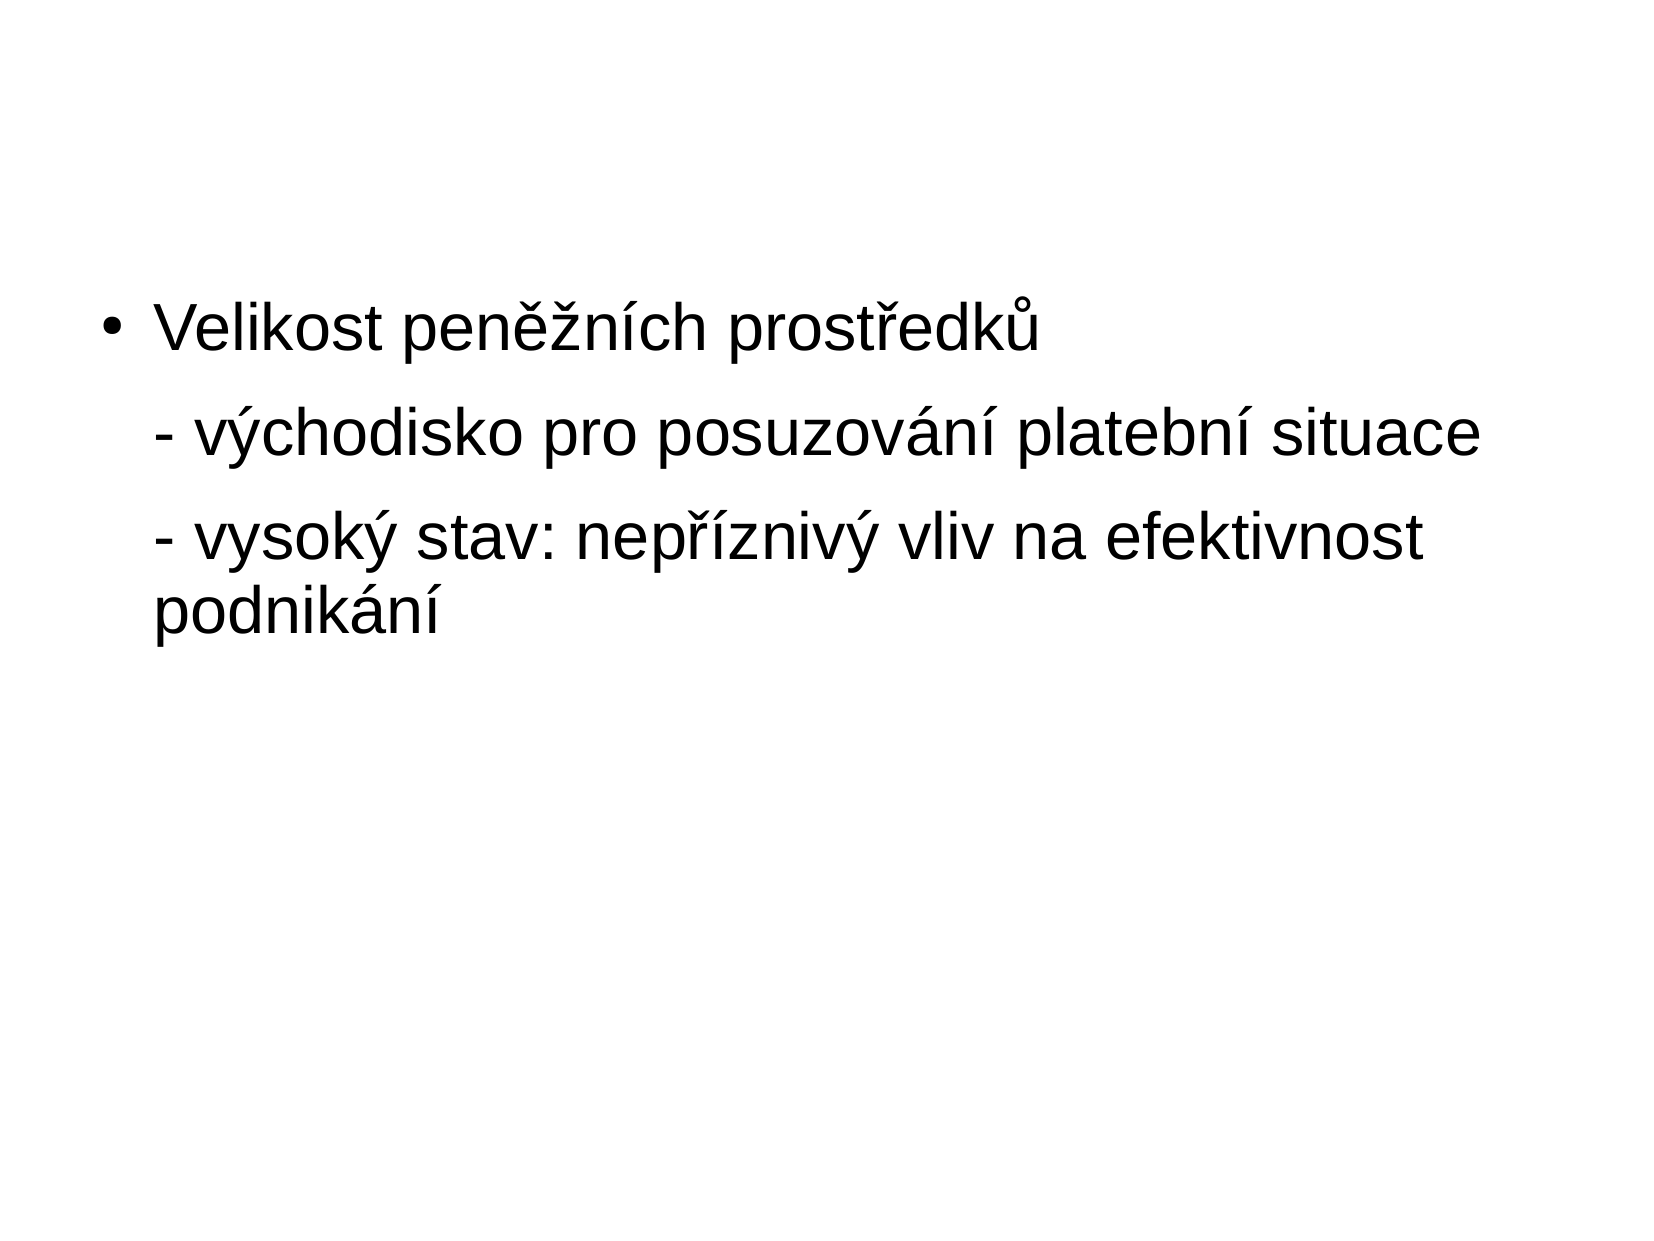

#
Velikost peněžních prostředků
- východisko pro posuzování platební situace
- vysoký stav: nepříznivý vliv na efektivnost podnikání